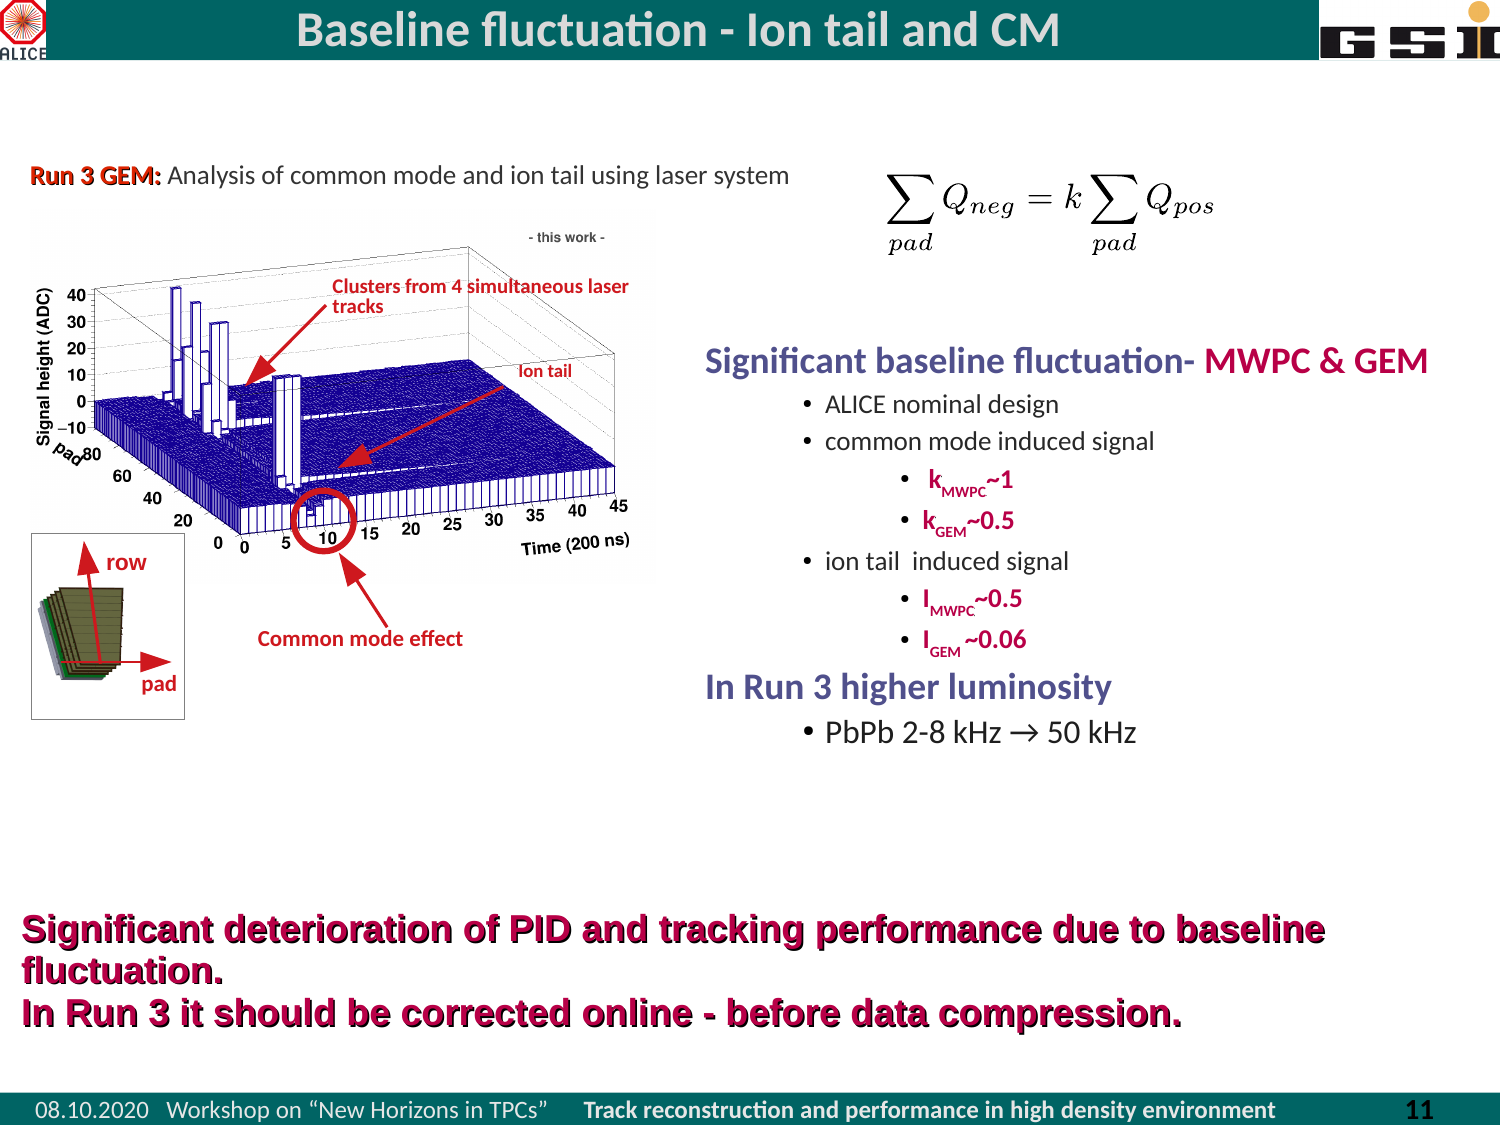

Baseline fluctuation - Ion tail and CM
Run 3 GEM: Analysis of common mode and ion tail using laser system
Clusters from 4 simultaneous laser tracks
Ion tail
row
Common mode effect
pad
# Significant baseline fluctuation- MWPC & GEM
ALICE nominal design
common mode induced signal
 kMWPC~1
kGEM~0.5
ion tail induced signal
IMWPC~0.5
IGEM ~0.06
In Run 3 higher luminosity
PbPb 2-8 kHz → 50 kHz
Significant deterioration of PID and tracking performance due to baseline
fluctuation.
In Run 3 it should be corrected online - before data compression.